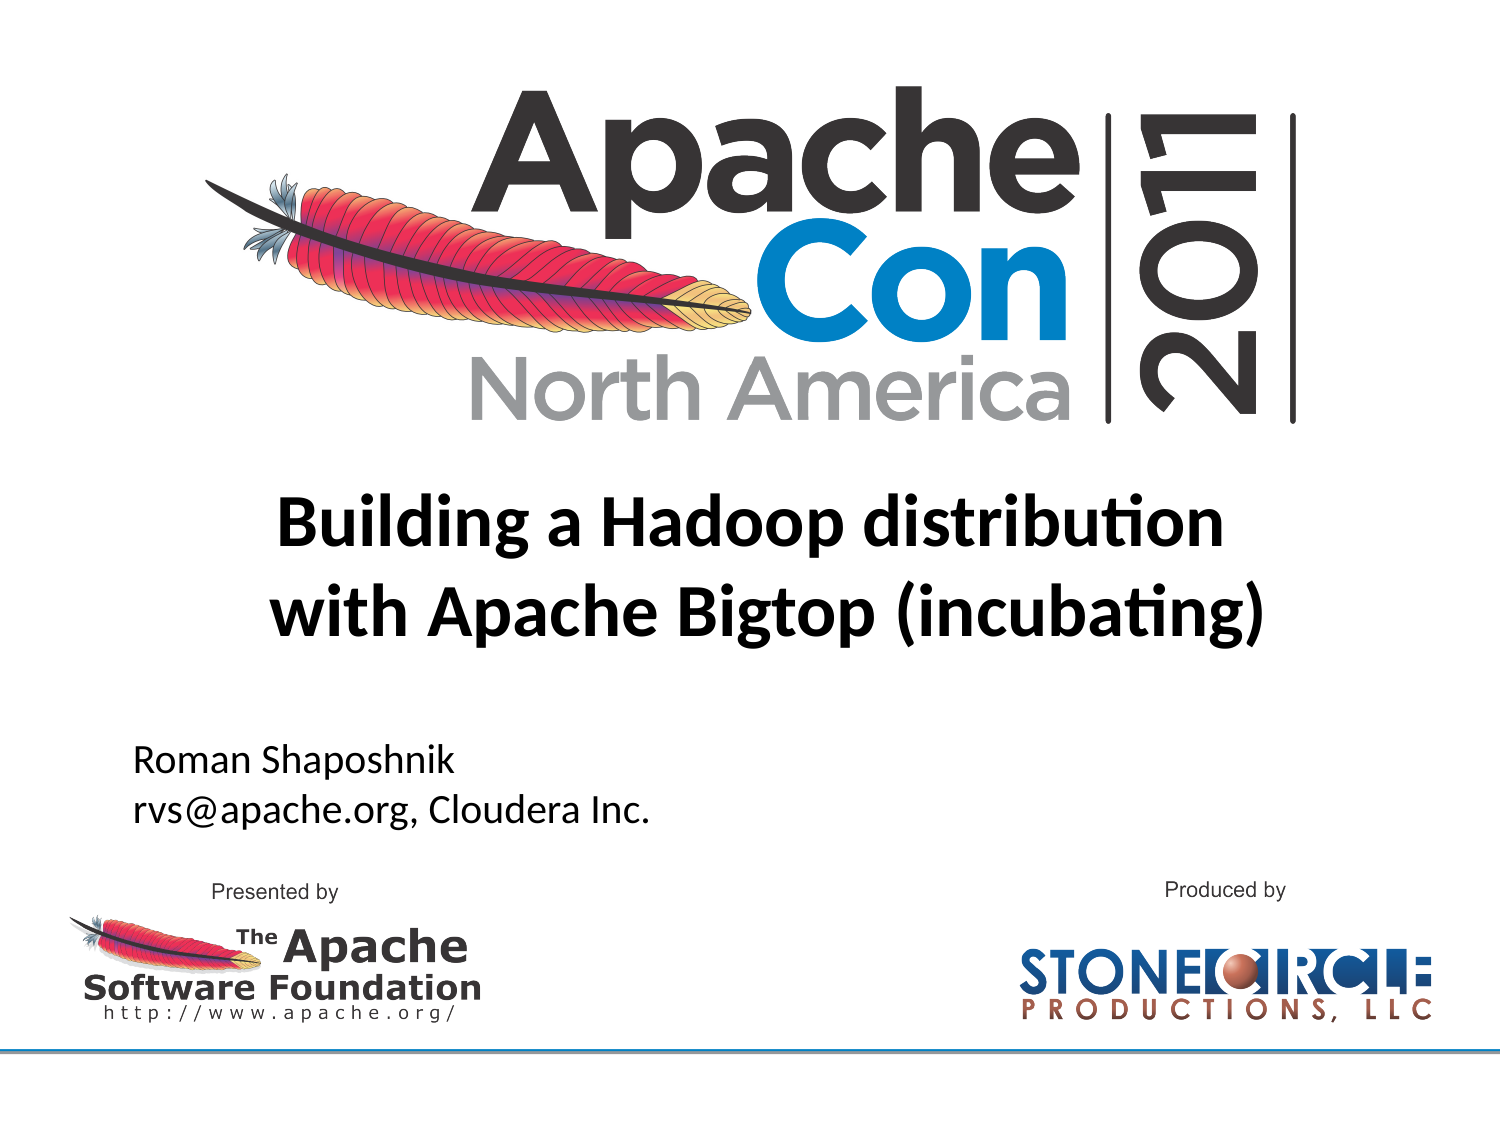

# Building a Hadoop distribution with Apache Bigtop (incubating)
Roman Shaposhnik
rvs@apache.org, Cloudera Inc.